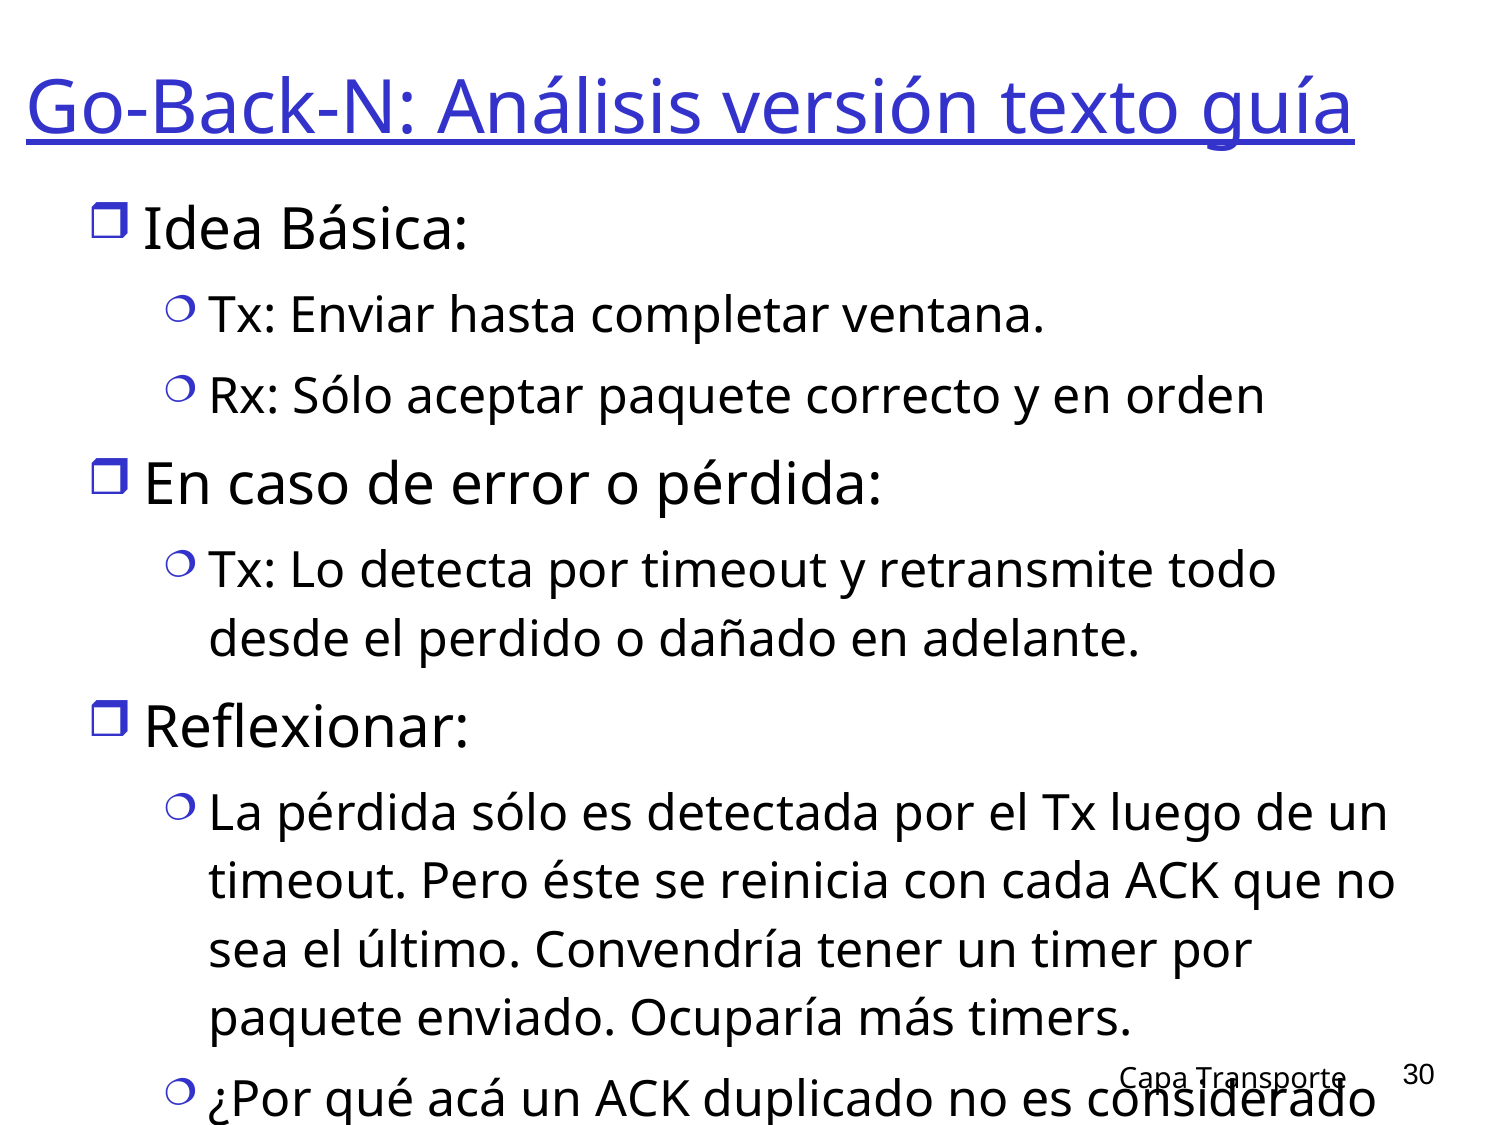

# Go-Back-N: Análisis versión texto guía
Idea Básica:
Tx: Enviar hasta completar ventana.
Rx: Sólo aceptar paquete correcto y en orden
En caso de error o pérdida:
Tx: Lo detecta por timeout y retransmite todo desde el perdido o dañado en adelante.
Reflexionar:
La pérdida sólo es detectada por el Tx luego de un timeout. Pero éste se reinicia con cada ACK que no sea el último. Convendría tener un timer por paquete enviado. Ocuparía más timers.
¿Por qué acá un ACK duplicado no es considerado como paquete perdido?
30